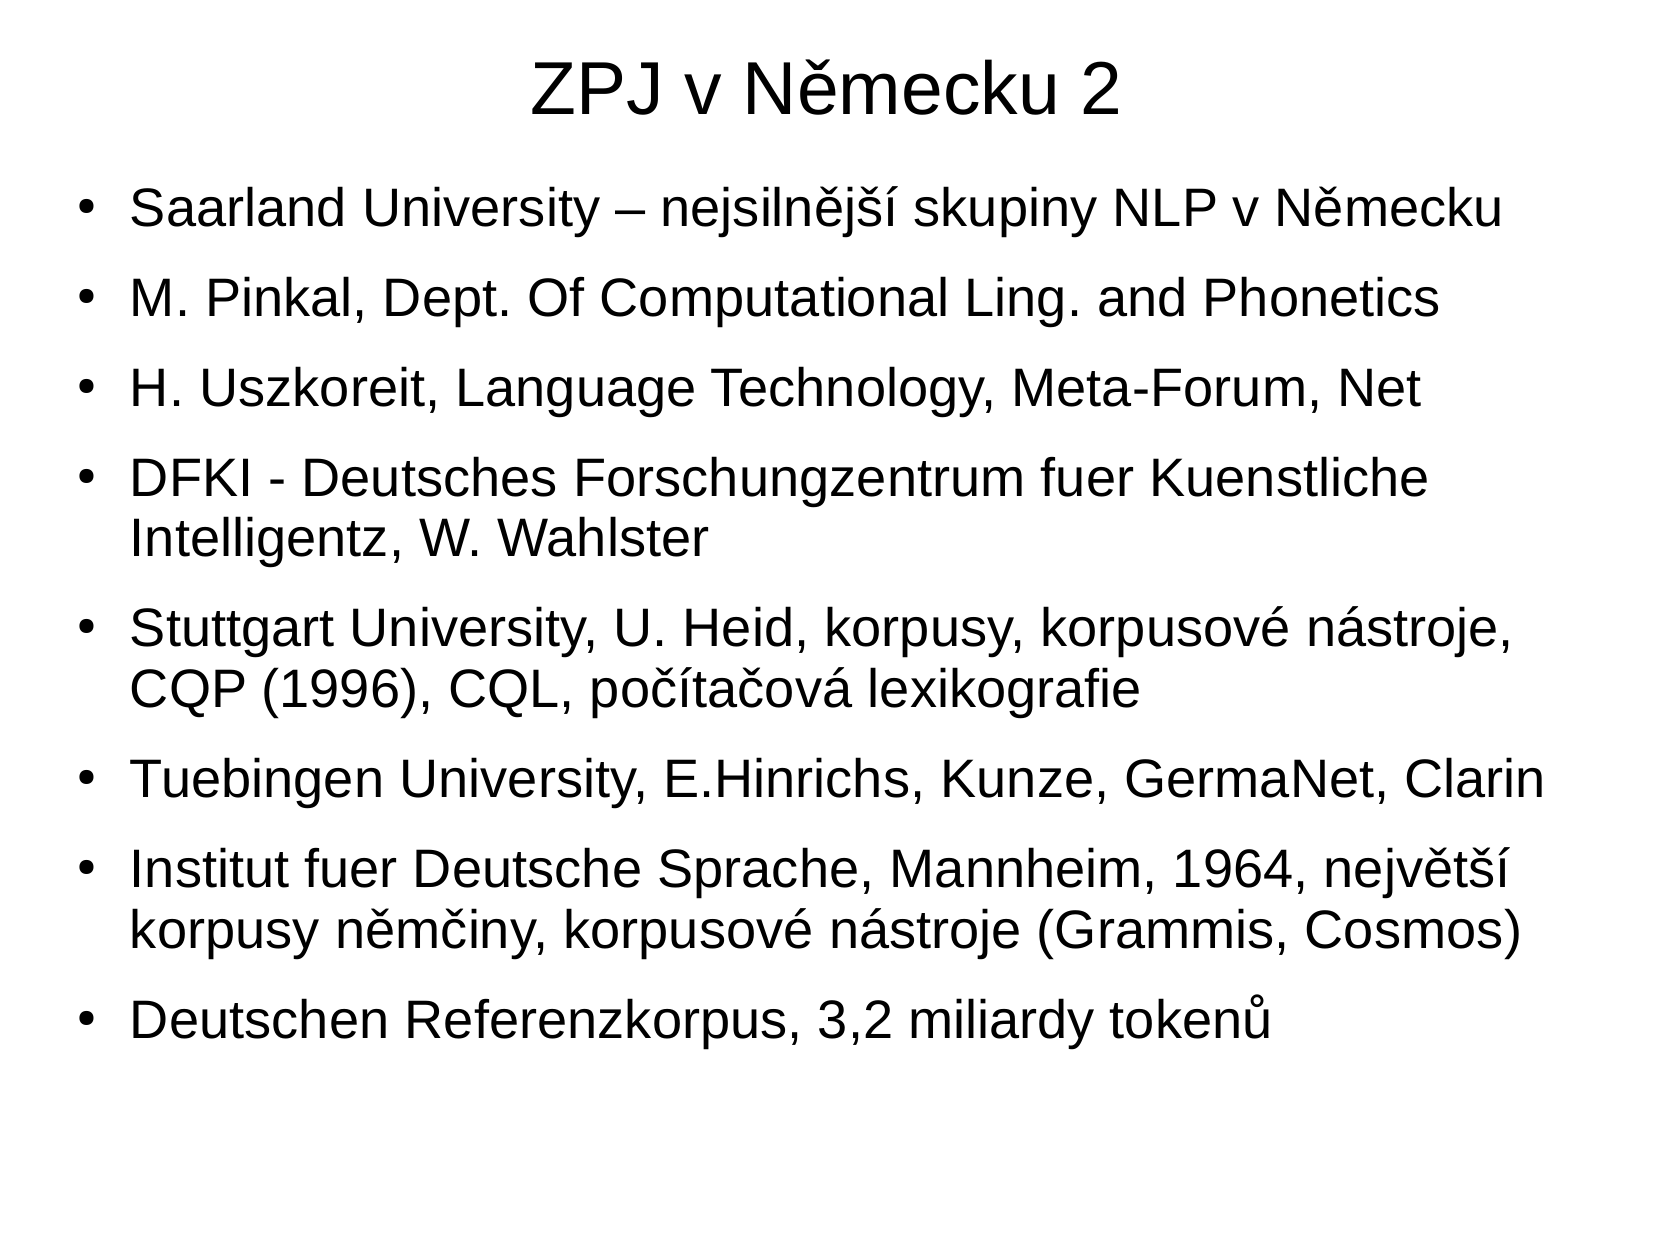

# ZPJ v Německu 2
Saarland University – nejsilnější skupiny NLP v Německu
M. Pinkal, Dept. Of Computational Ling. and Phonetics
H. Uszkoreit, Language Technology, Meta-Forum, Net
DFKI - Deutsches Forschungzentrum fuer Kuenstliche Intelligentz, W. Wahlster
Stuttgart University, U. Heid, korpusy, korpusové nástroje, CQP (1996), CQL, počítačová lexikografie
Tuebingen University, E.Hinrichs, Kunze, GermaNet, Clarin
Institut fuer Deutsche Sprache, Mannheim, 1964, největší korpusy němčiny, korpusové nástroje (Grammis, Cosmos)
Deutschen Referenzkorpus, 3,2 miliardy tokenů